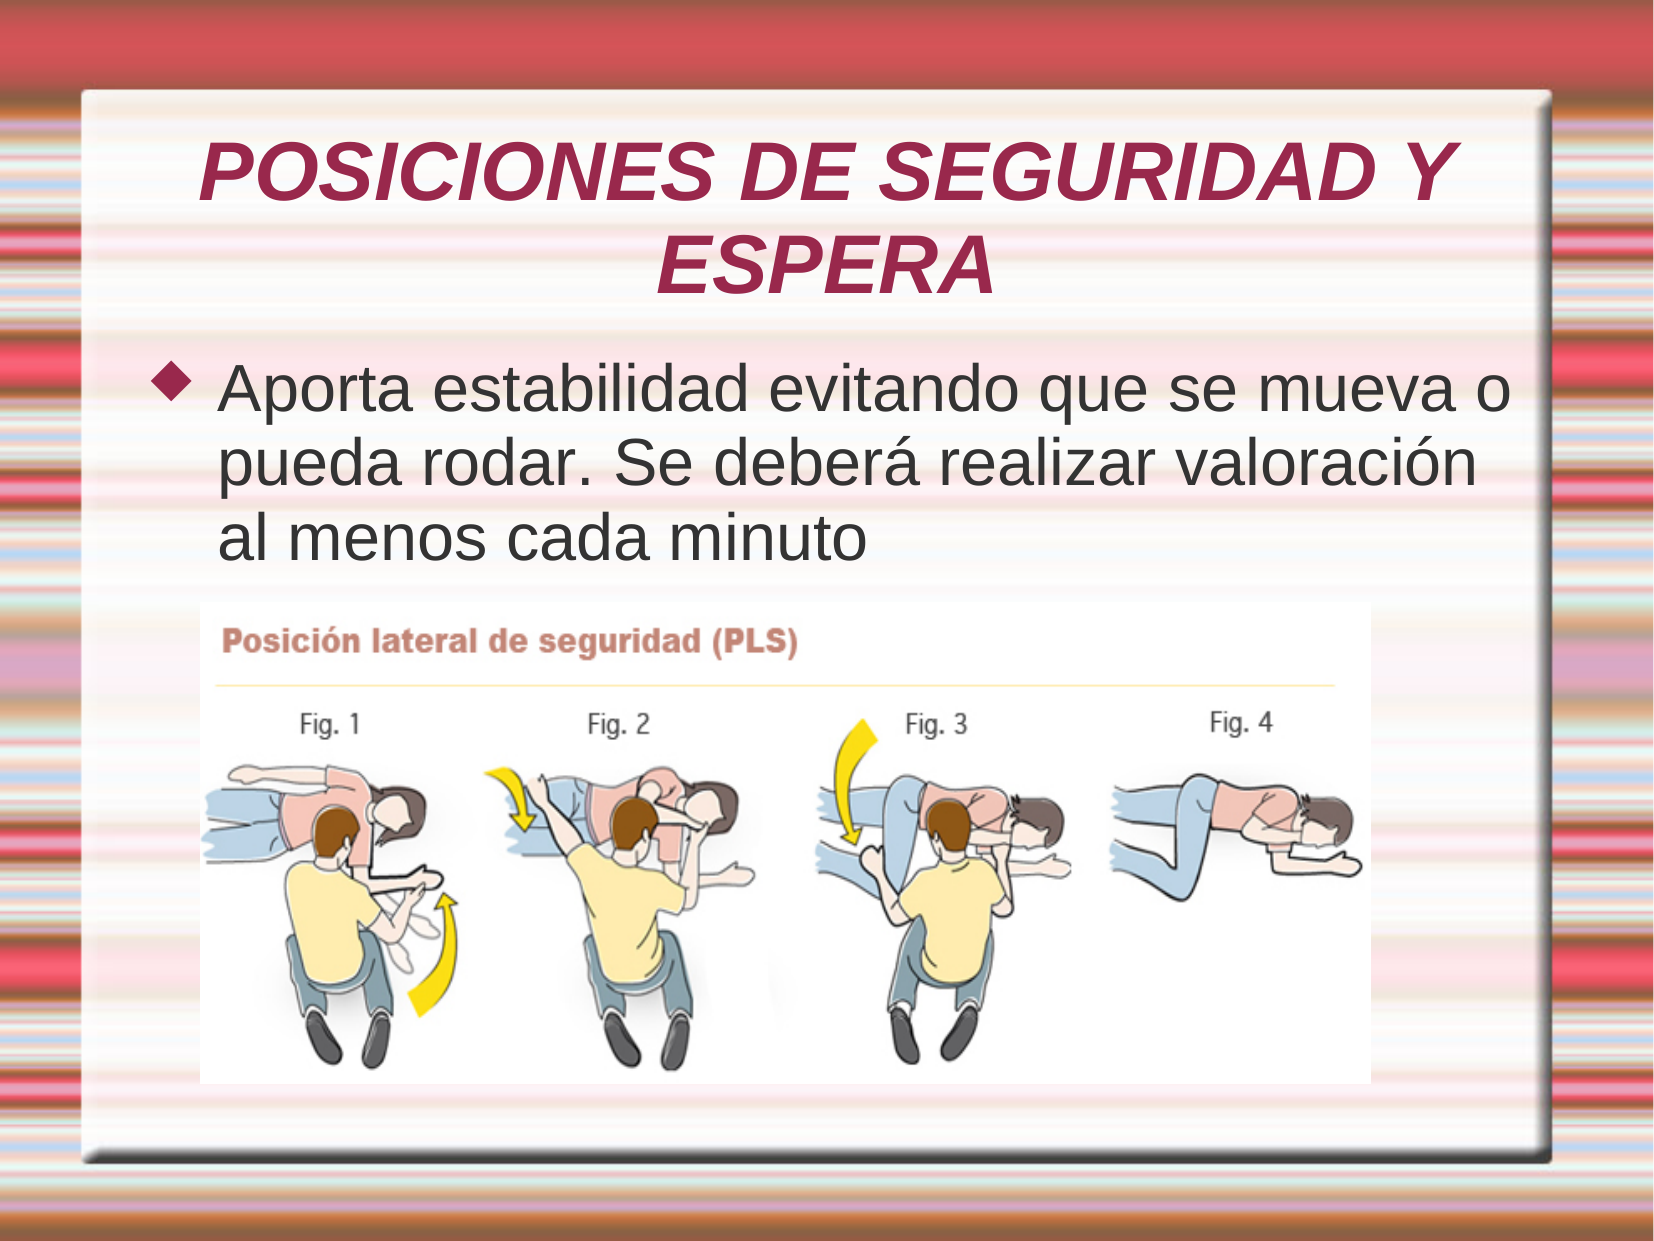

# POSICIONES DE SEGURIDAD Y ESPERA
Aporta estabilidad evitando que se mueva o pueda rodar. Se deberá realizar valoración al menos cada minuto